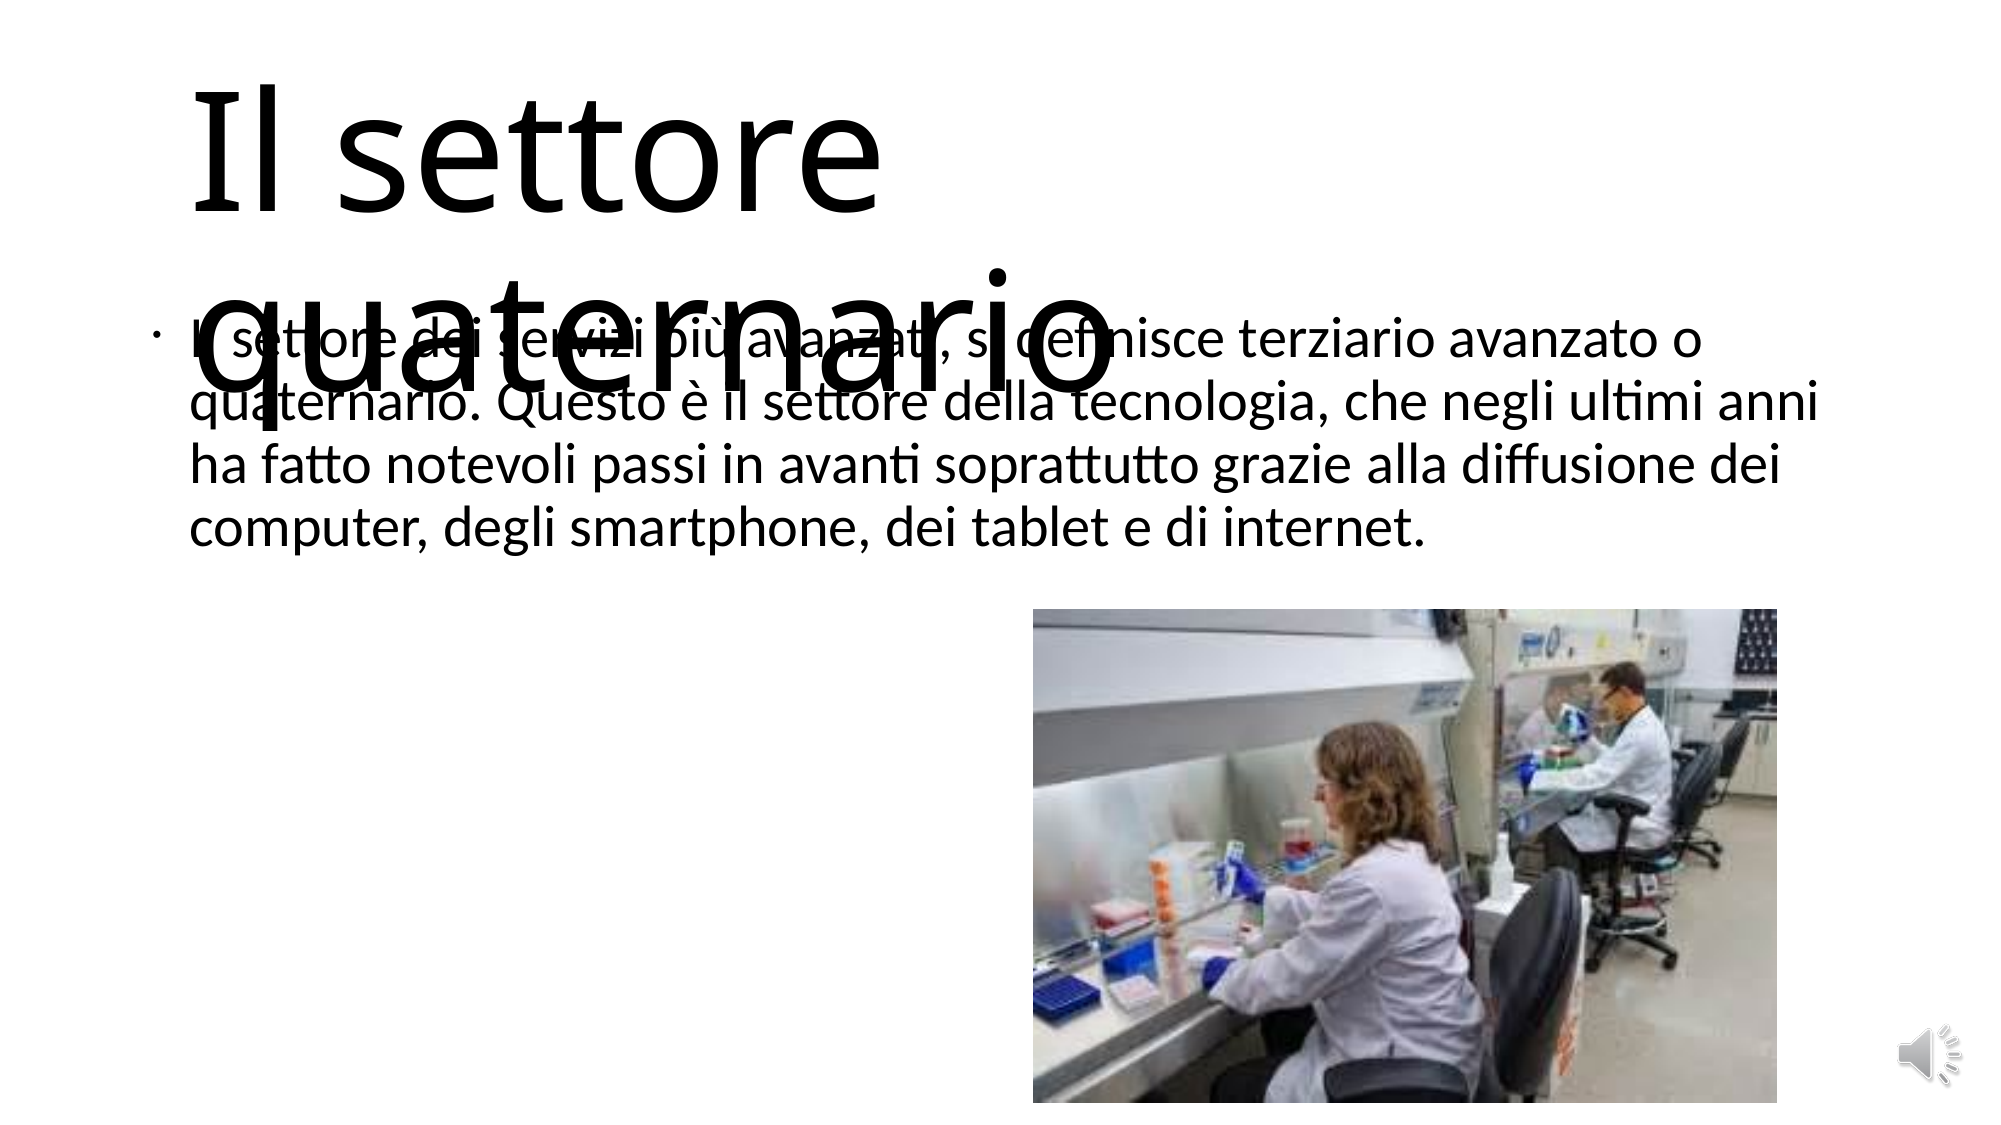

# Il settore quaternario
Il settore dei servizi più avanzati, si definisce terziario avanzato o quaternario. Questo è il settore della tecnologia, che negli ultimi anni ha fatto notevoli passi in avanti soprattutto grazie alla diffusione dei computer, degli smartphone, dei tablet e di internet.